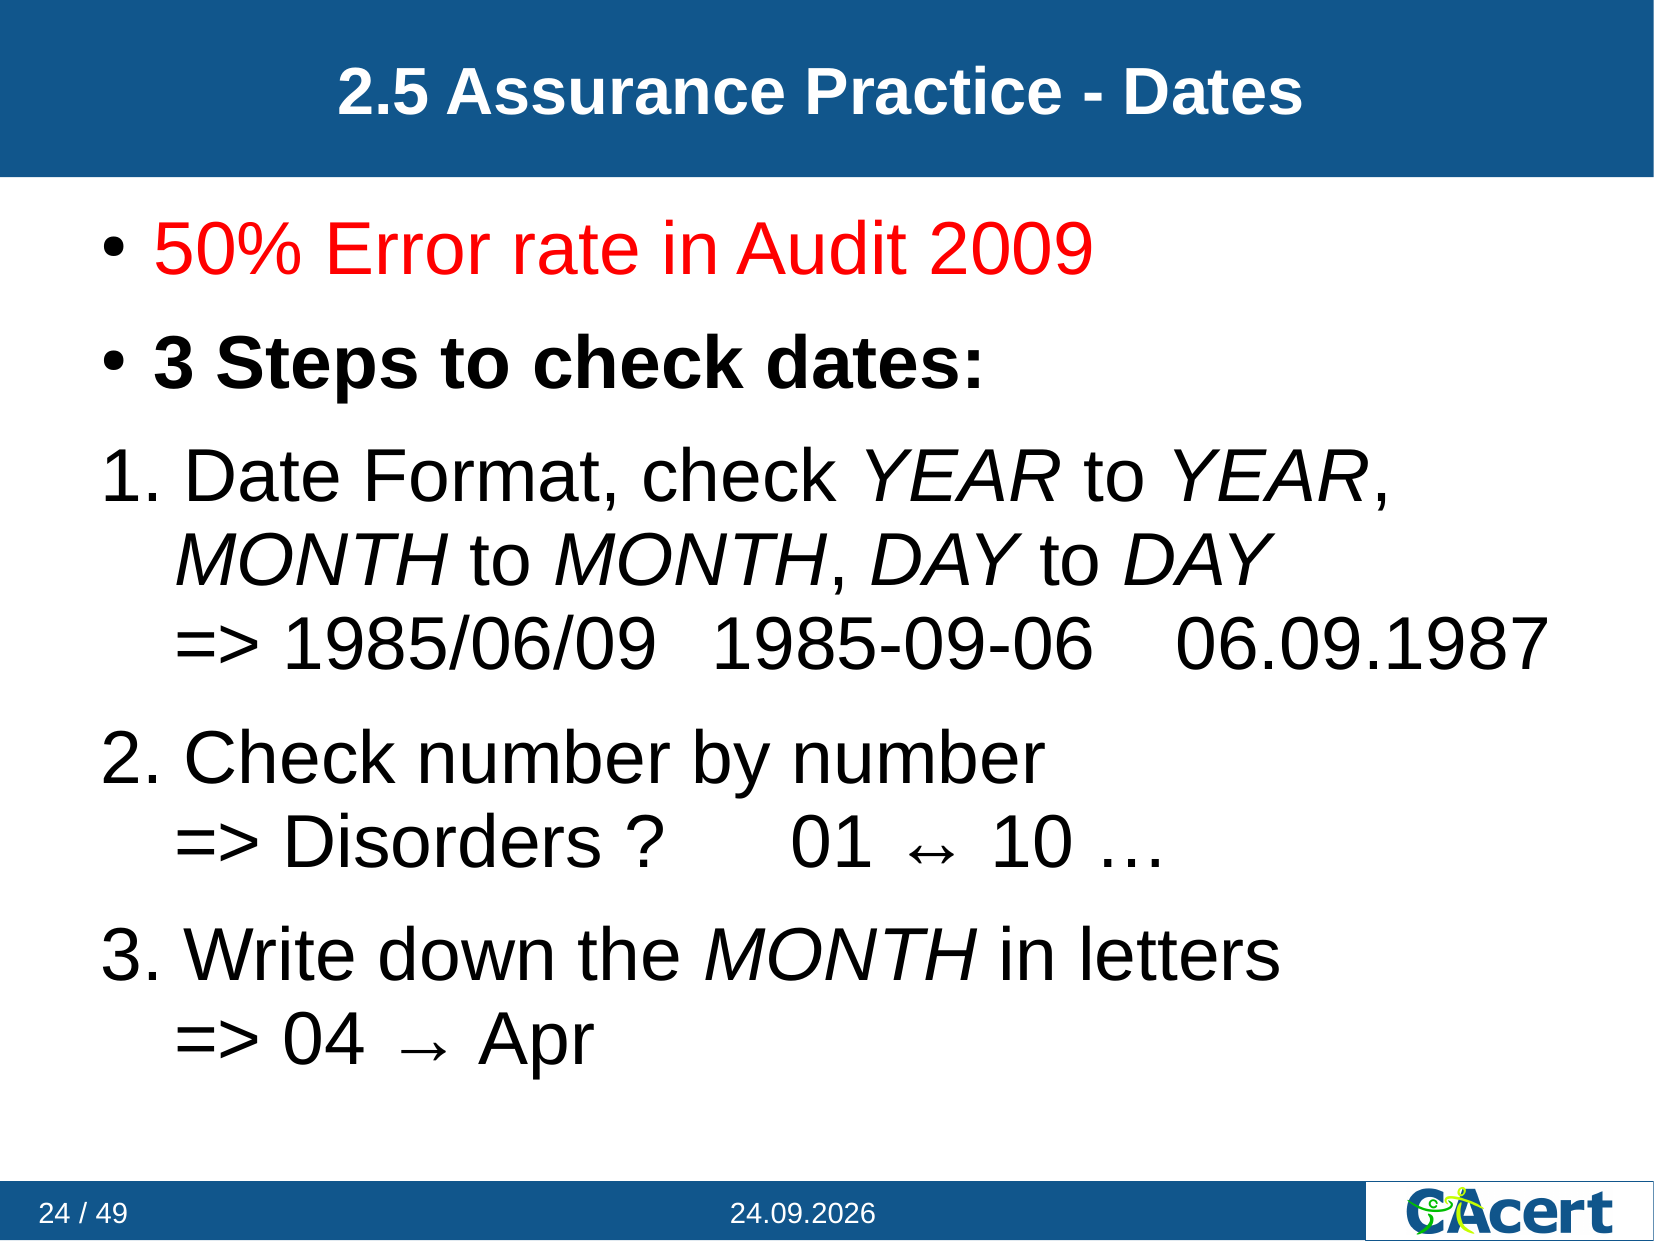

# 2.5 Assurance Practice - Dates
50% Error rate in Audit 2009
3 Steps to check dates:
 Date Format, check YEAR to YEAR,
 MONTH to MONTH, DAY to DAY
 => 1985/06/09	 1985-09-06	 06.09.1987
 Check number by number
 => Disorders ? 01 ↔ 10 …
 Write down the MONTH in letters
 => 04 → Apr